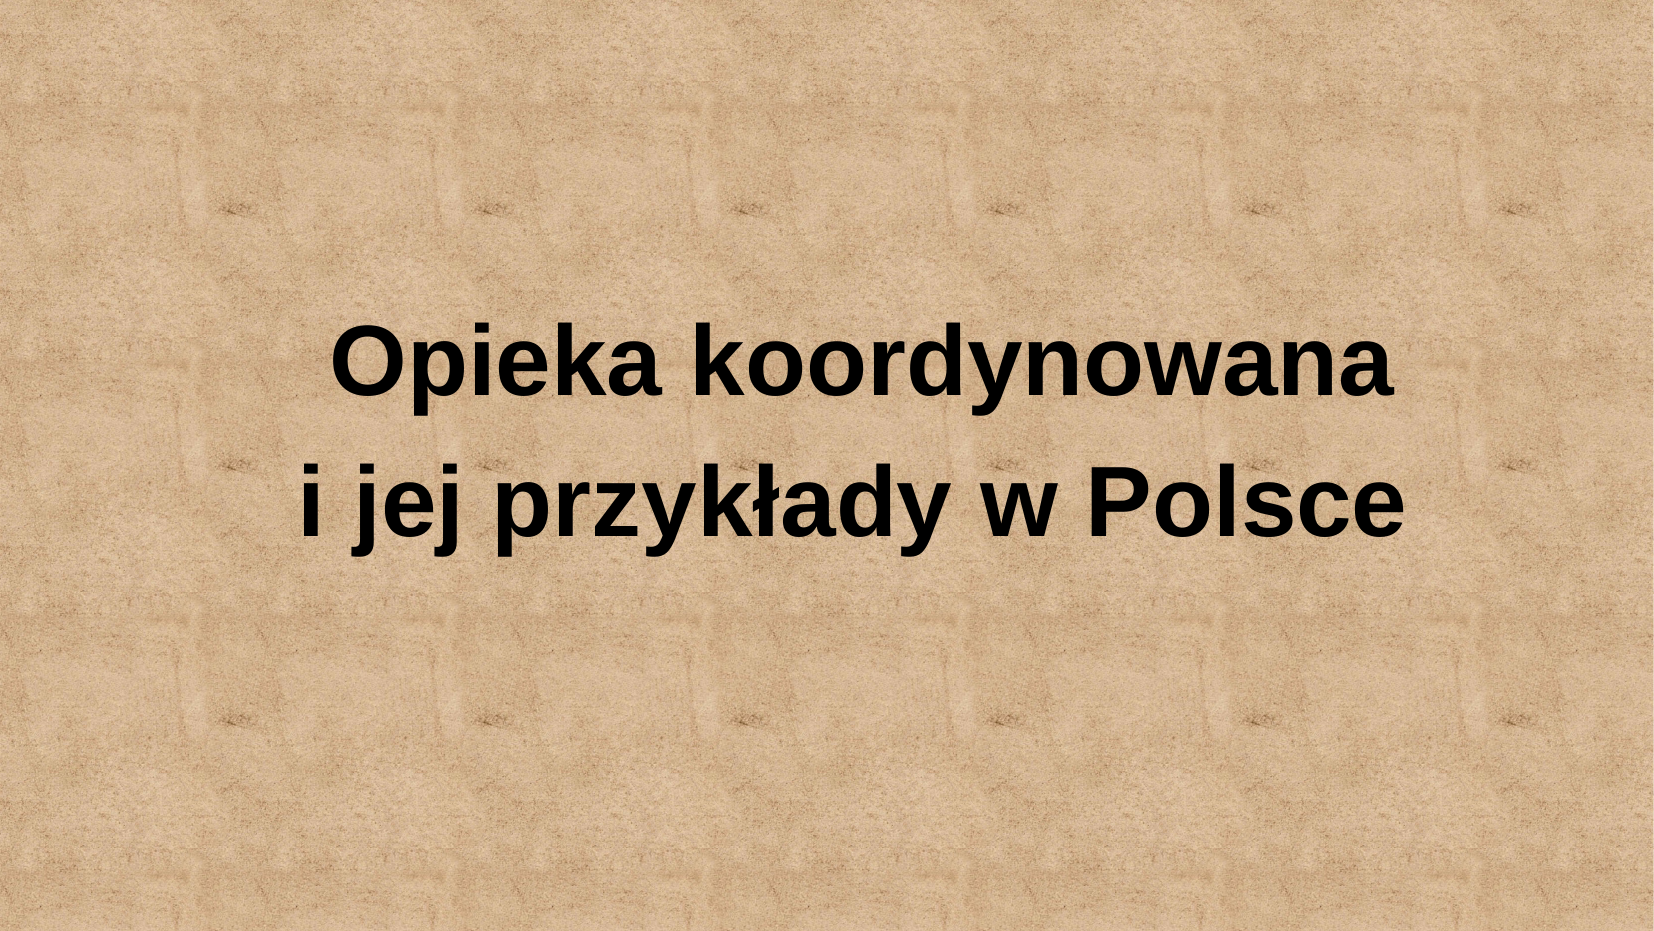

# Opieka koordynowana
 i jej przykłady w Polsce